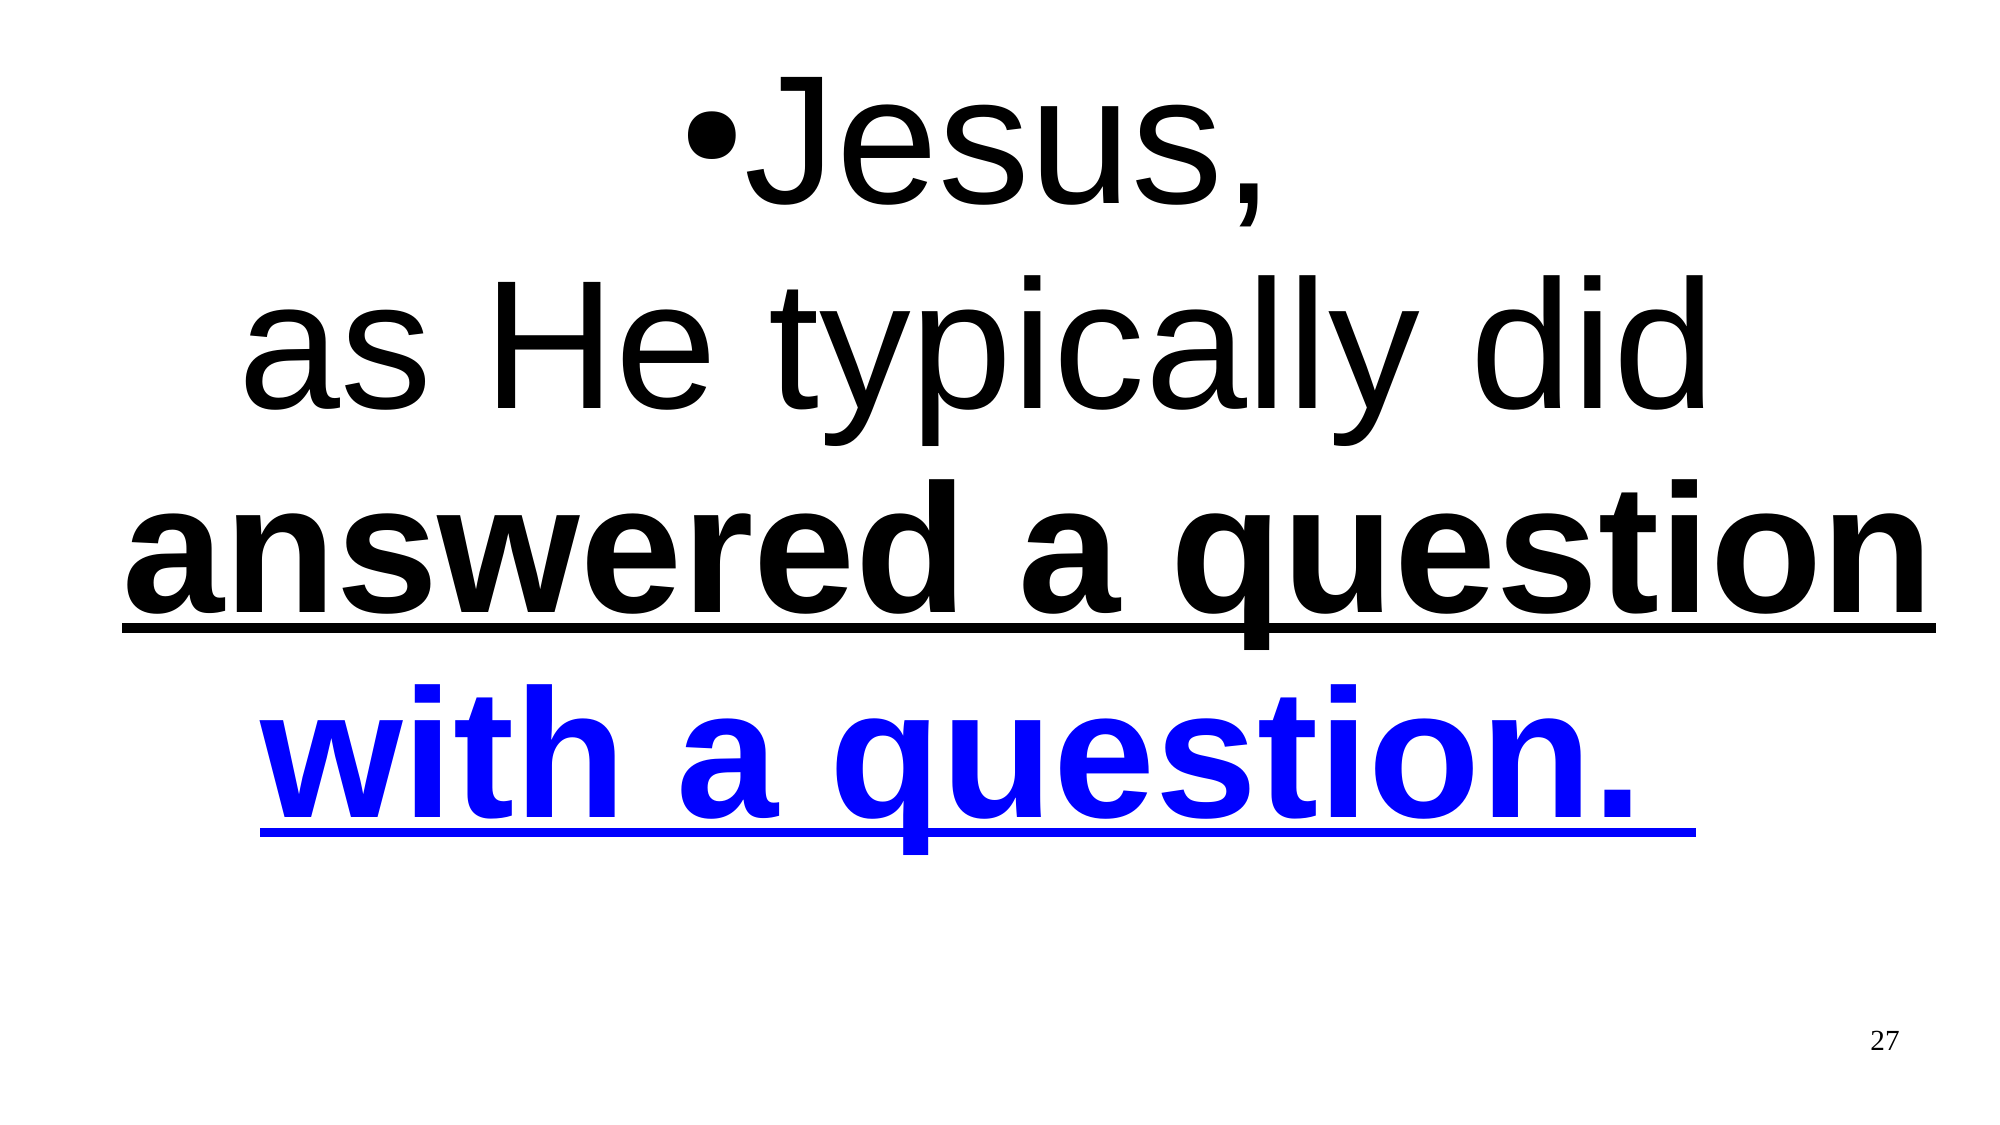

# Jesus, as He typically did answered a question with a question.
27